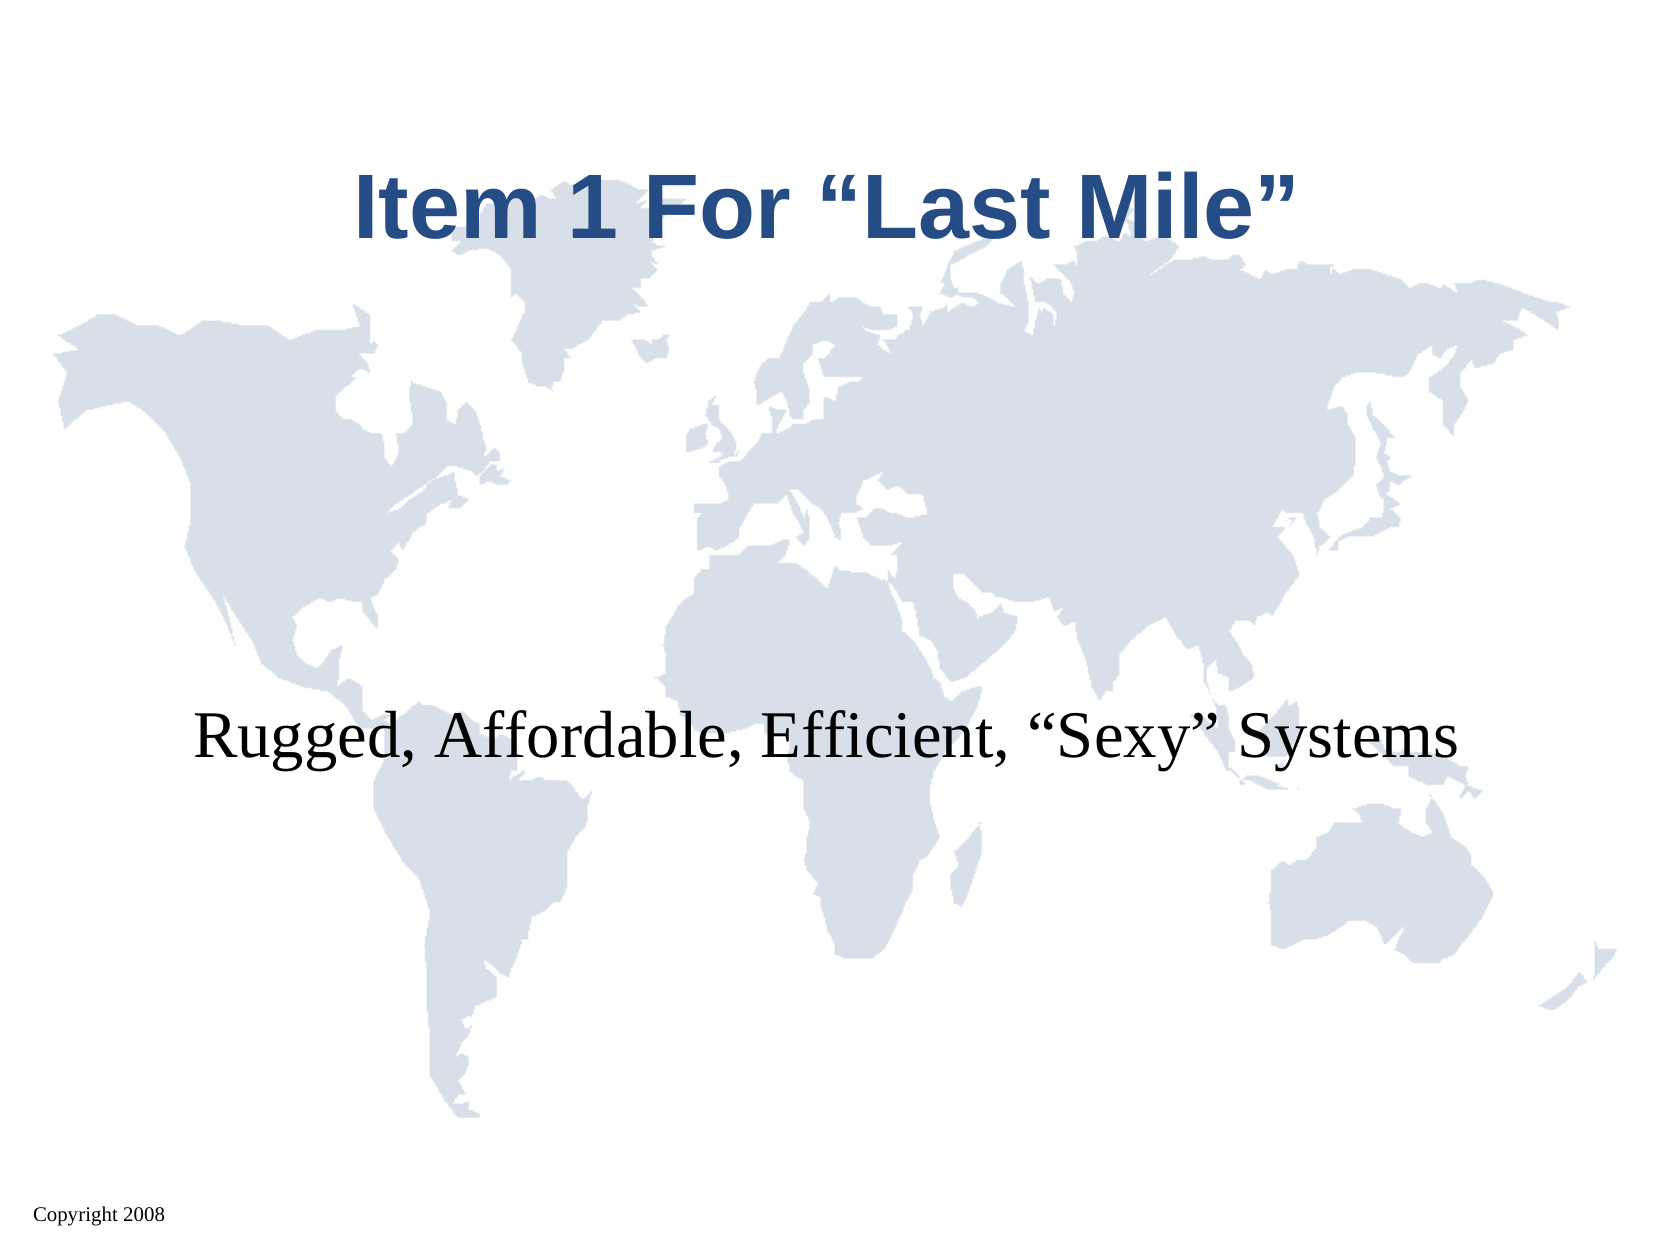

# Item 1 For “Last Mile”
Rugged, Affordable, Efficient, “Sexy” Systems